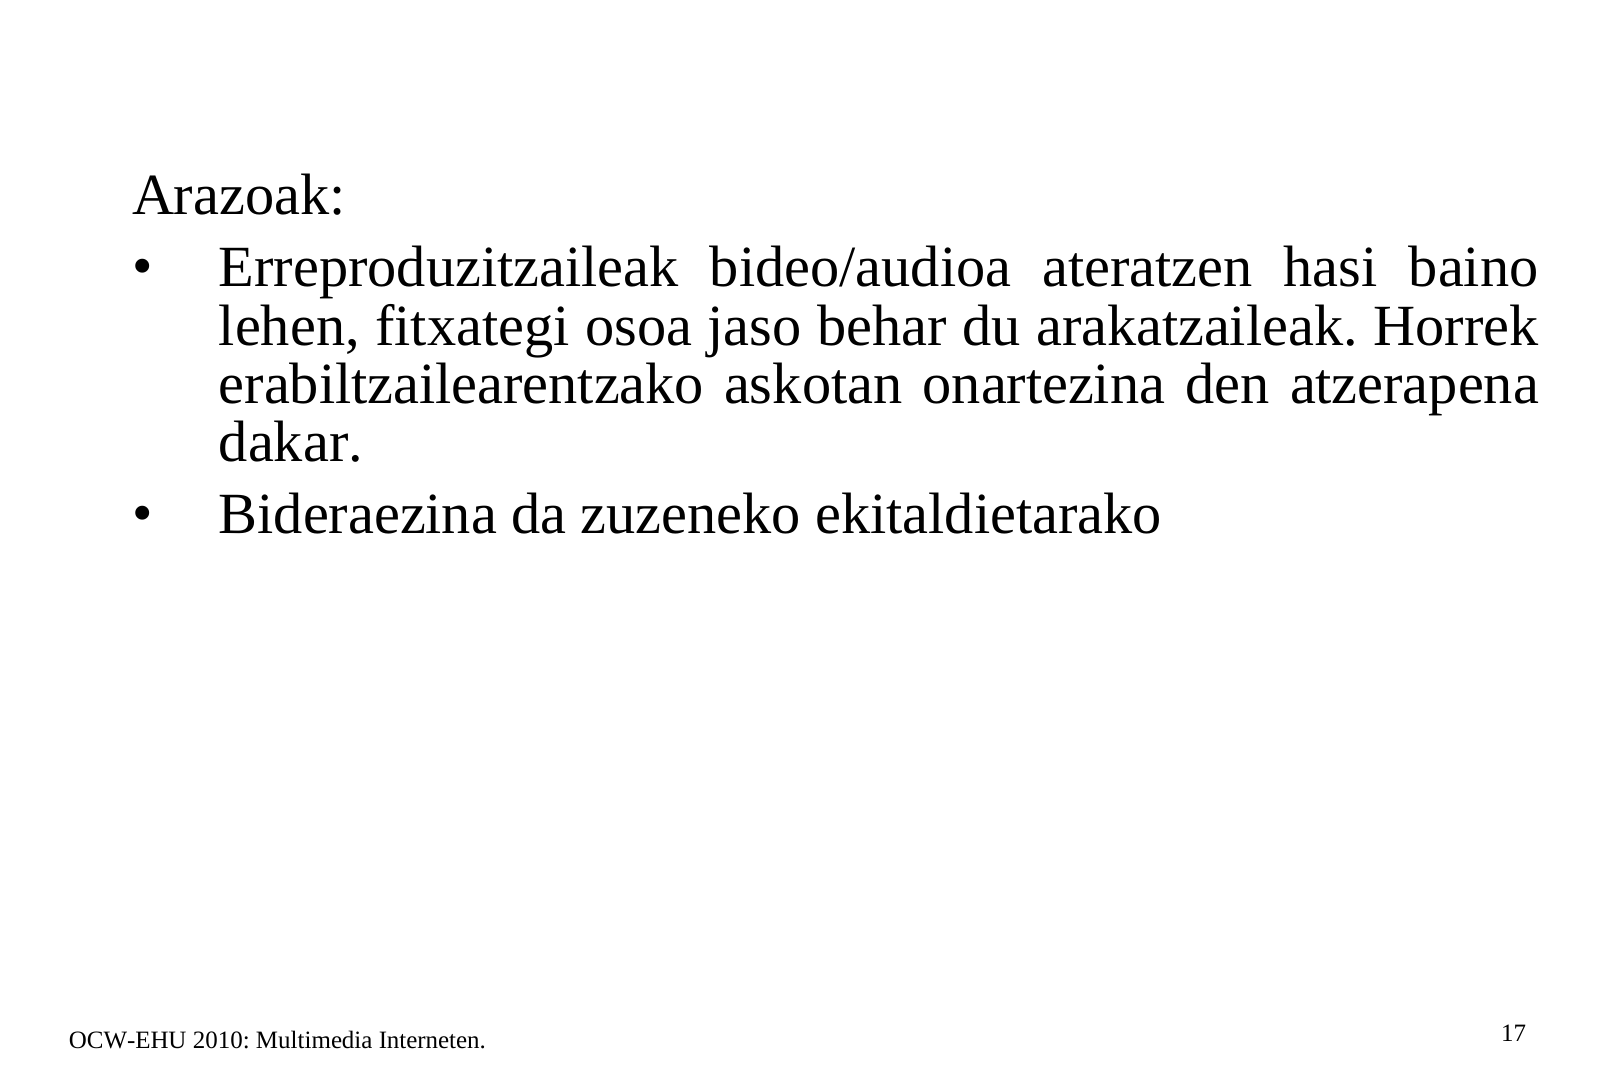

# Arazoak:
Erreproduzitzaileak bideo/audioa ateratzen hasi baino lehen, fitxategi osoa jaso behar du arakatzaileak. Horrek erabiltzailearentzako askotan onartezina den atzerapena dakar.
Bideraezina da zuzeneko ekitaldietarako
17